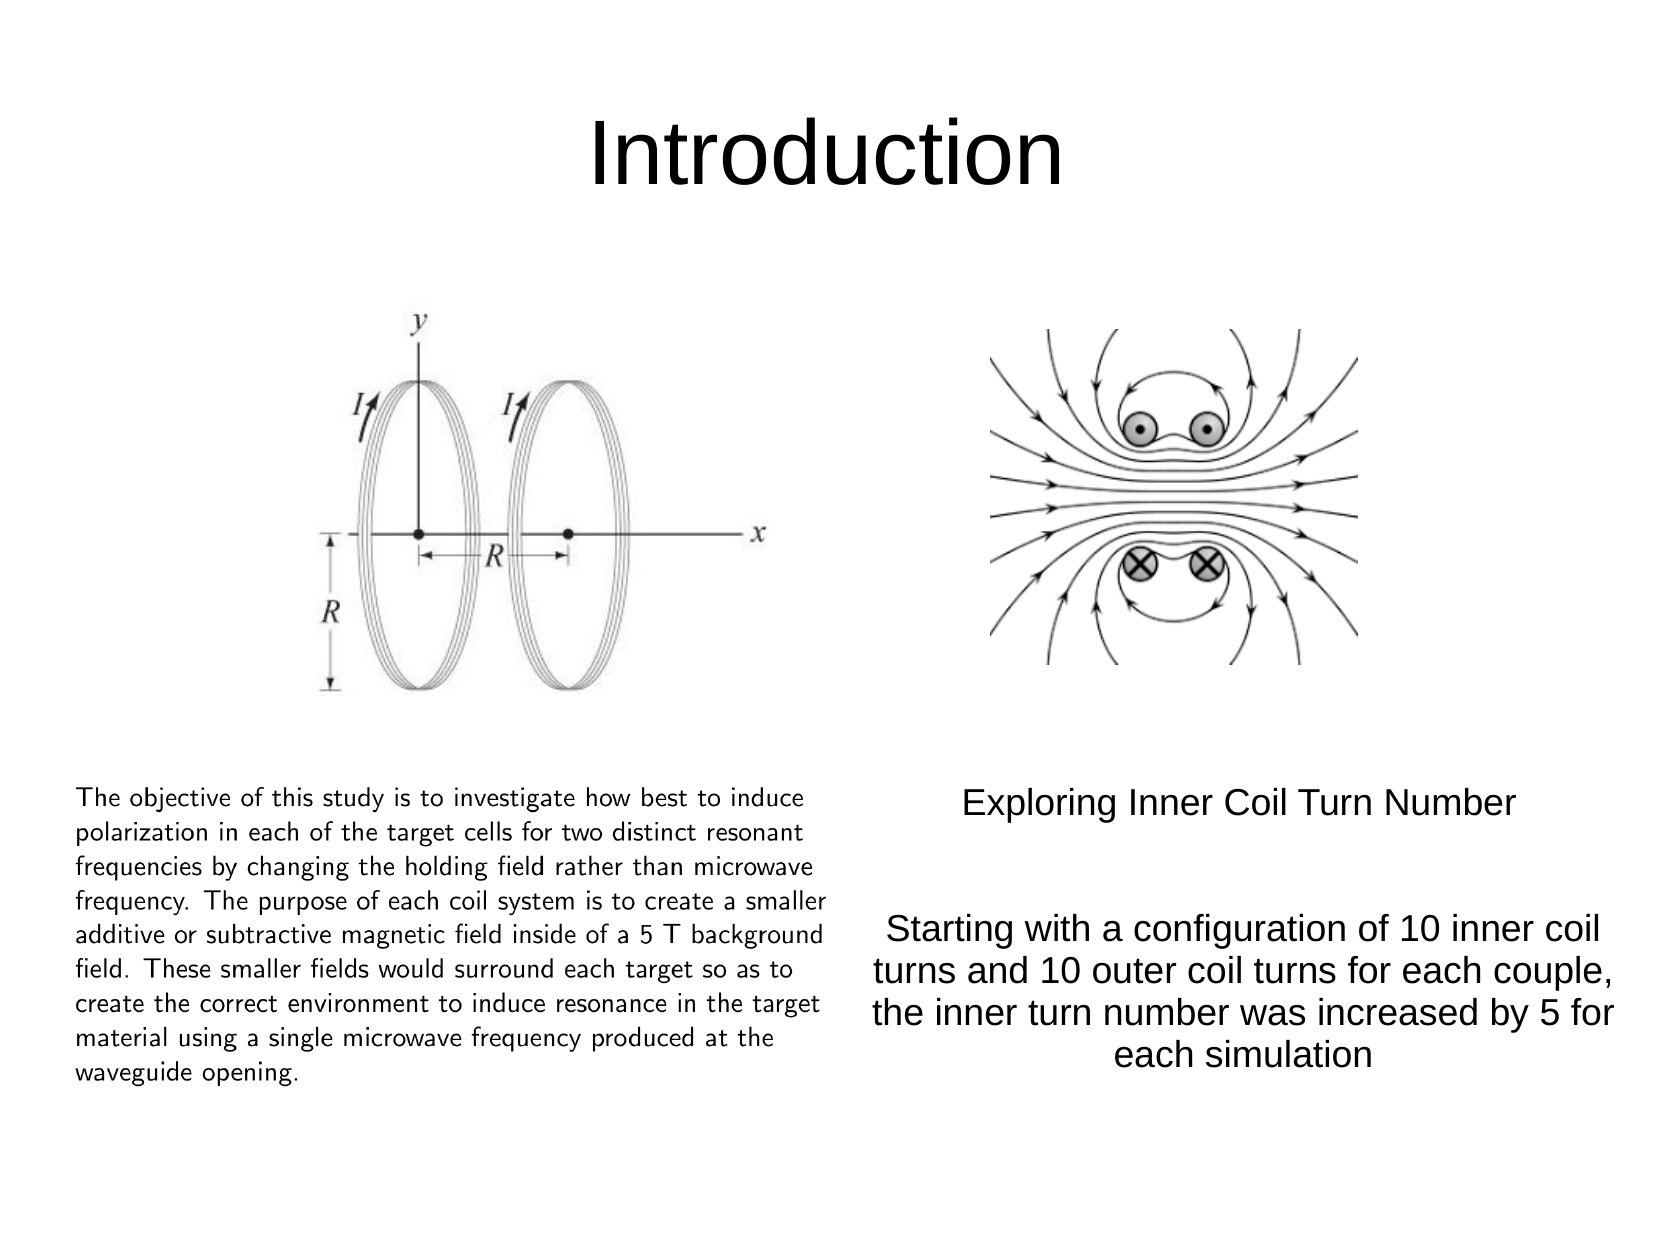

# Introduction
Exploring Inner Coil Turn Number
Starting with a configuration of 10 inner coil turns and 10 outer coil turns for each couple, the inner turn number was increased by 5 for each simulation